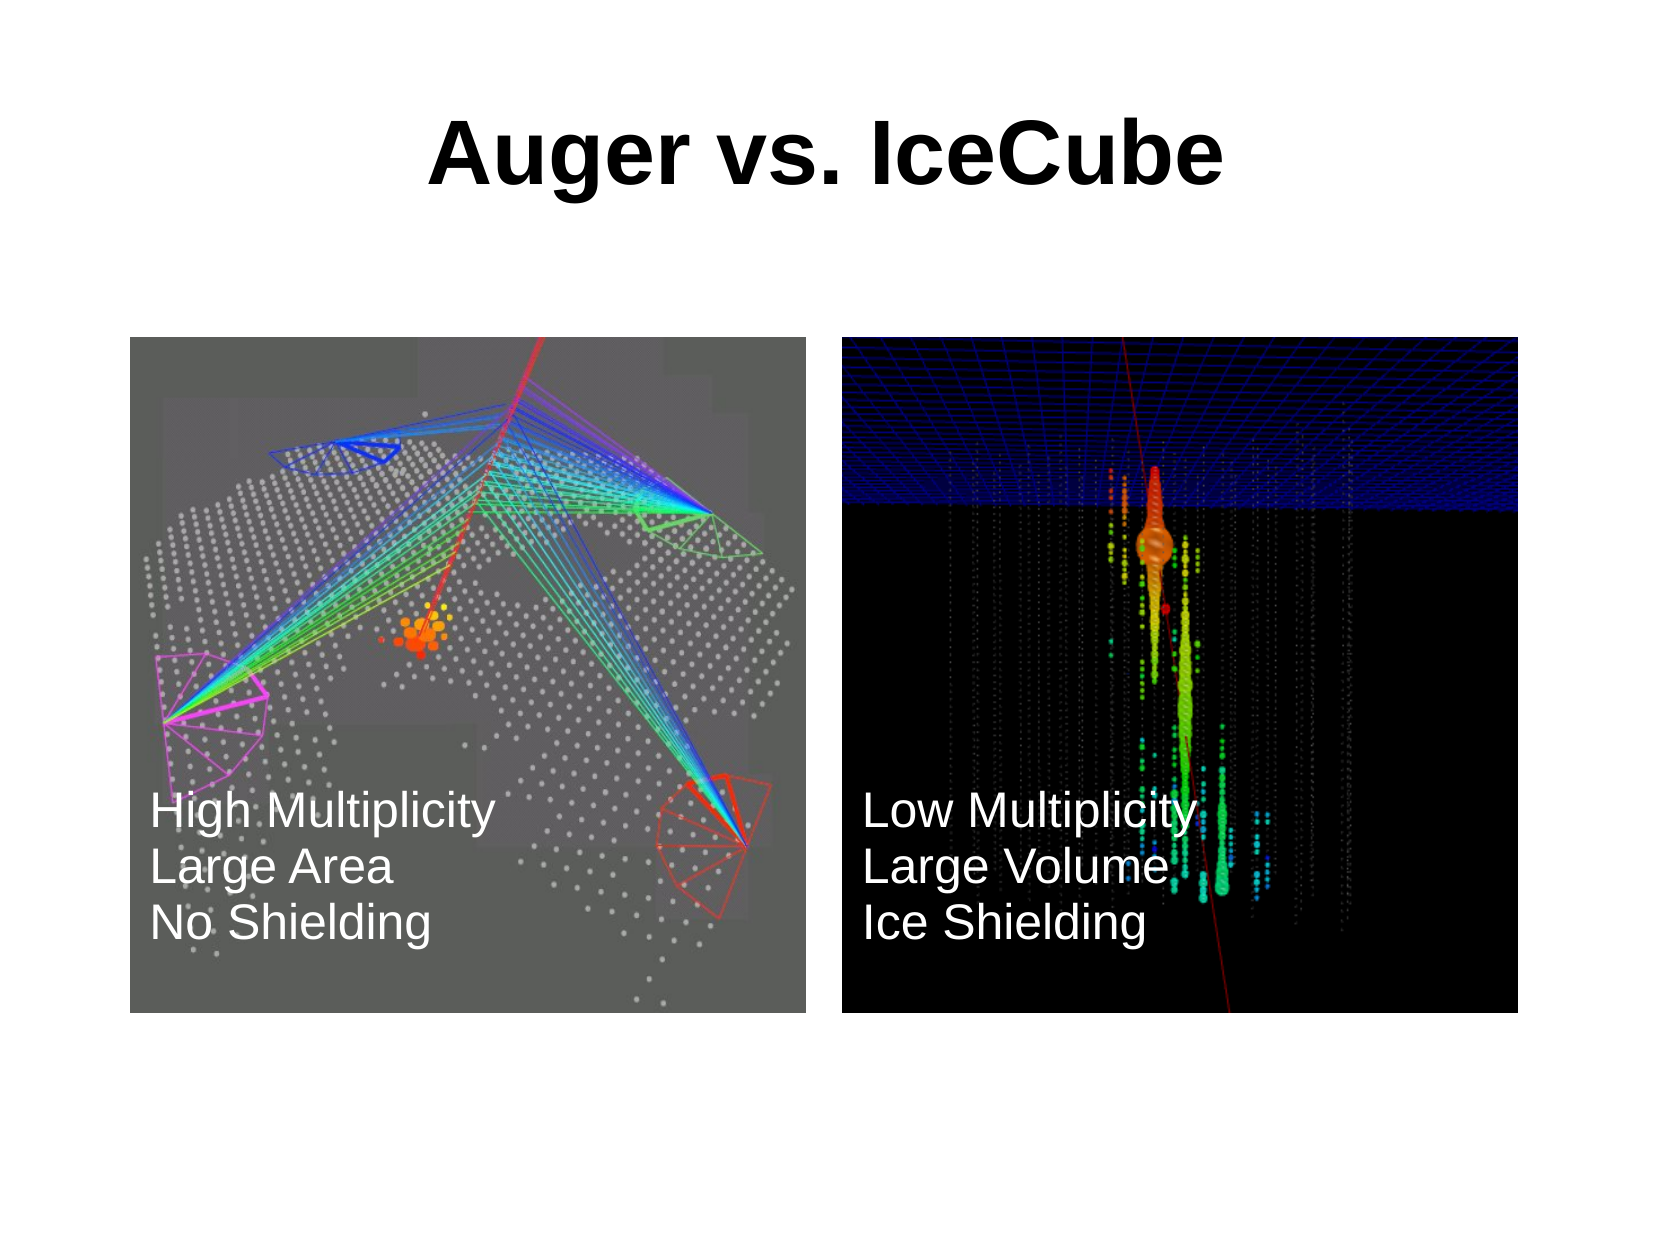

# Auger vs. IceCube
Low Multiplicity
Large Volume
Ice Shielding
High Multiplicity
Large Area
No Shielding